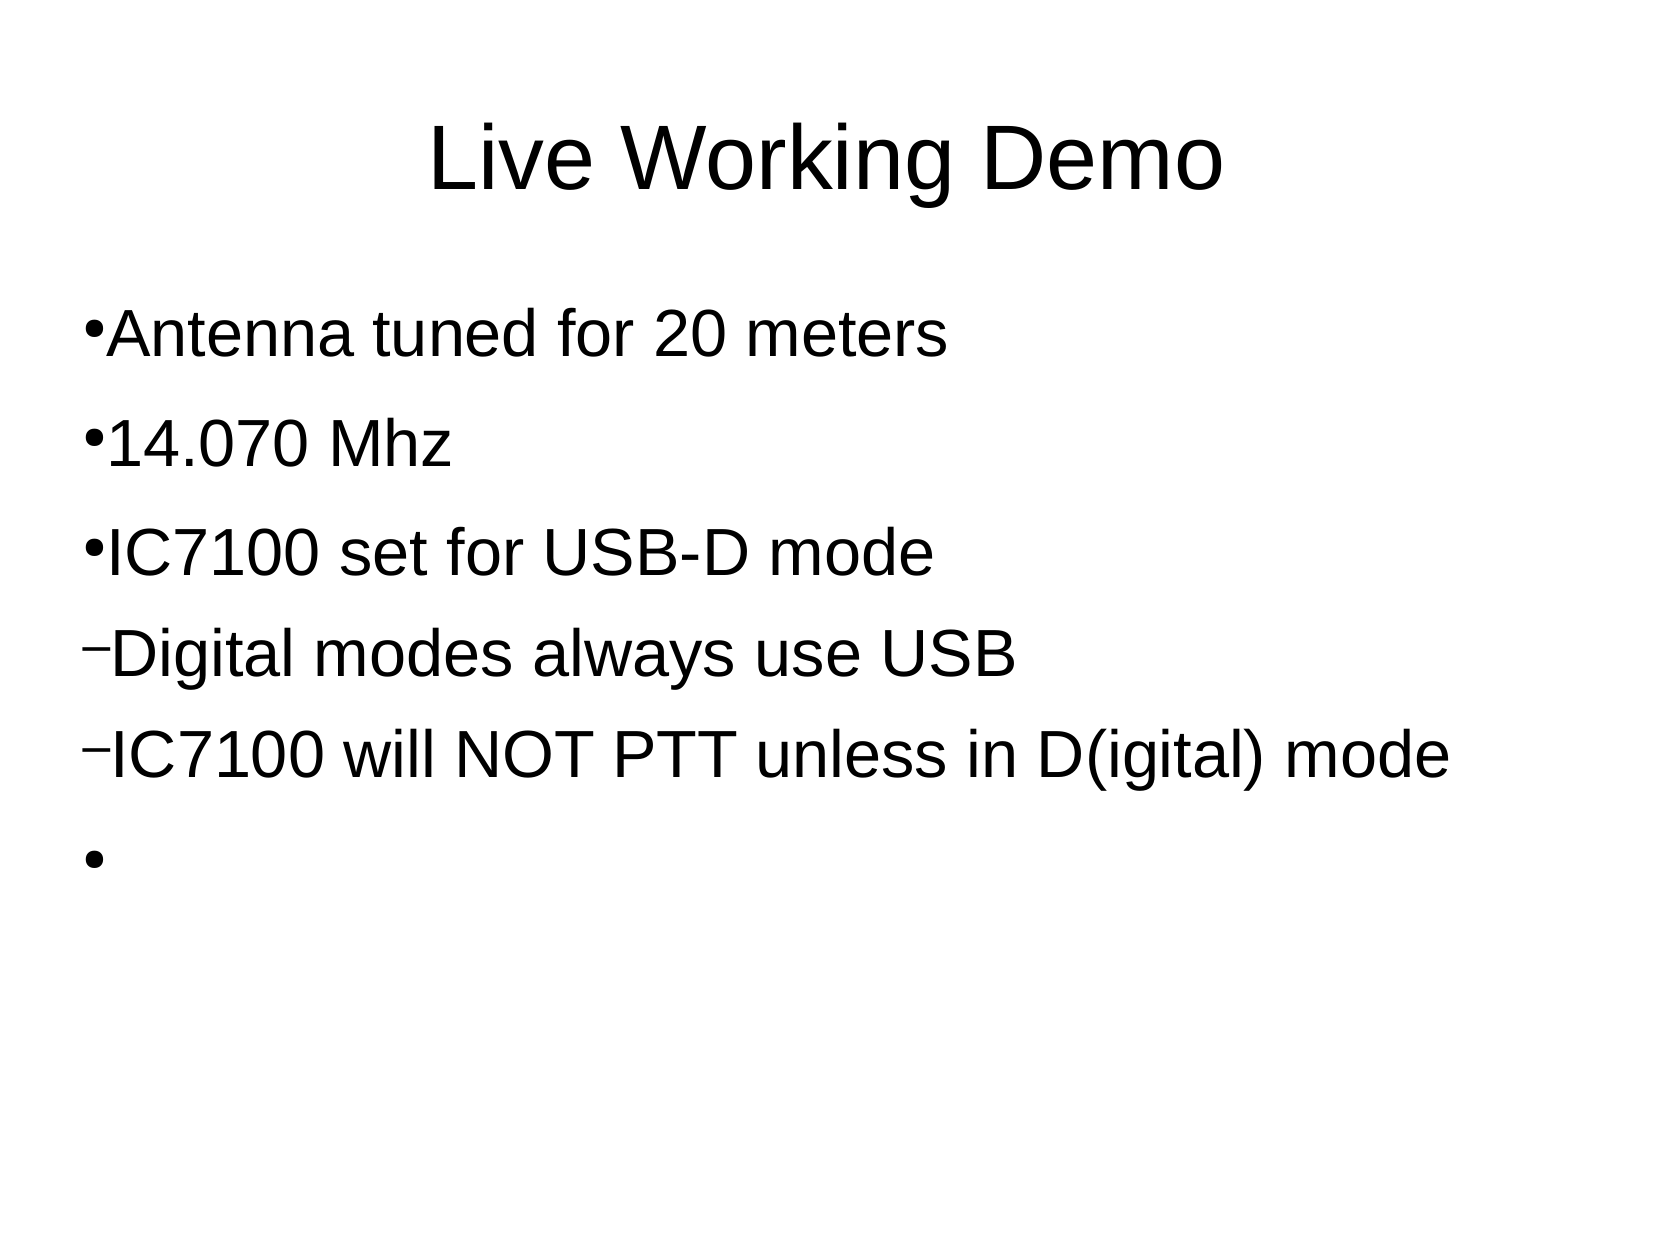

# Live Working Demo
Antenna tuned for 20 meters
14.070 Mhz
IC7100 set for USB-D mode
Digital modes always use USB
IC7100 will NOT PTT unless in D(igital) mode